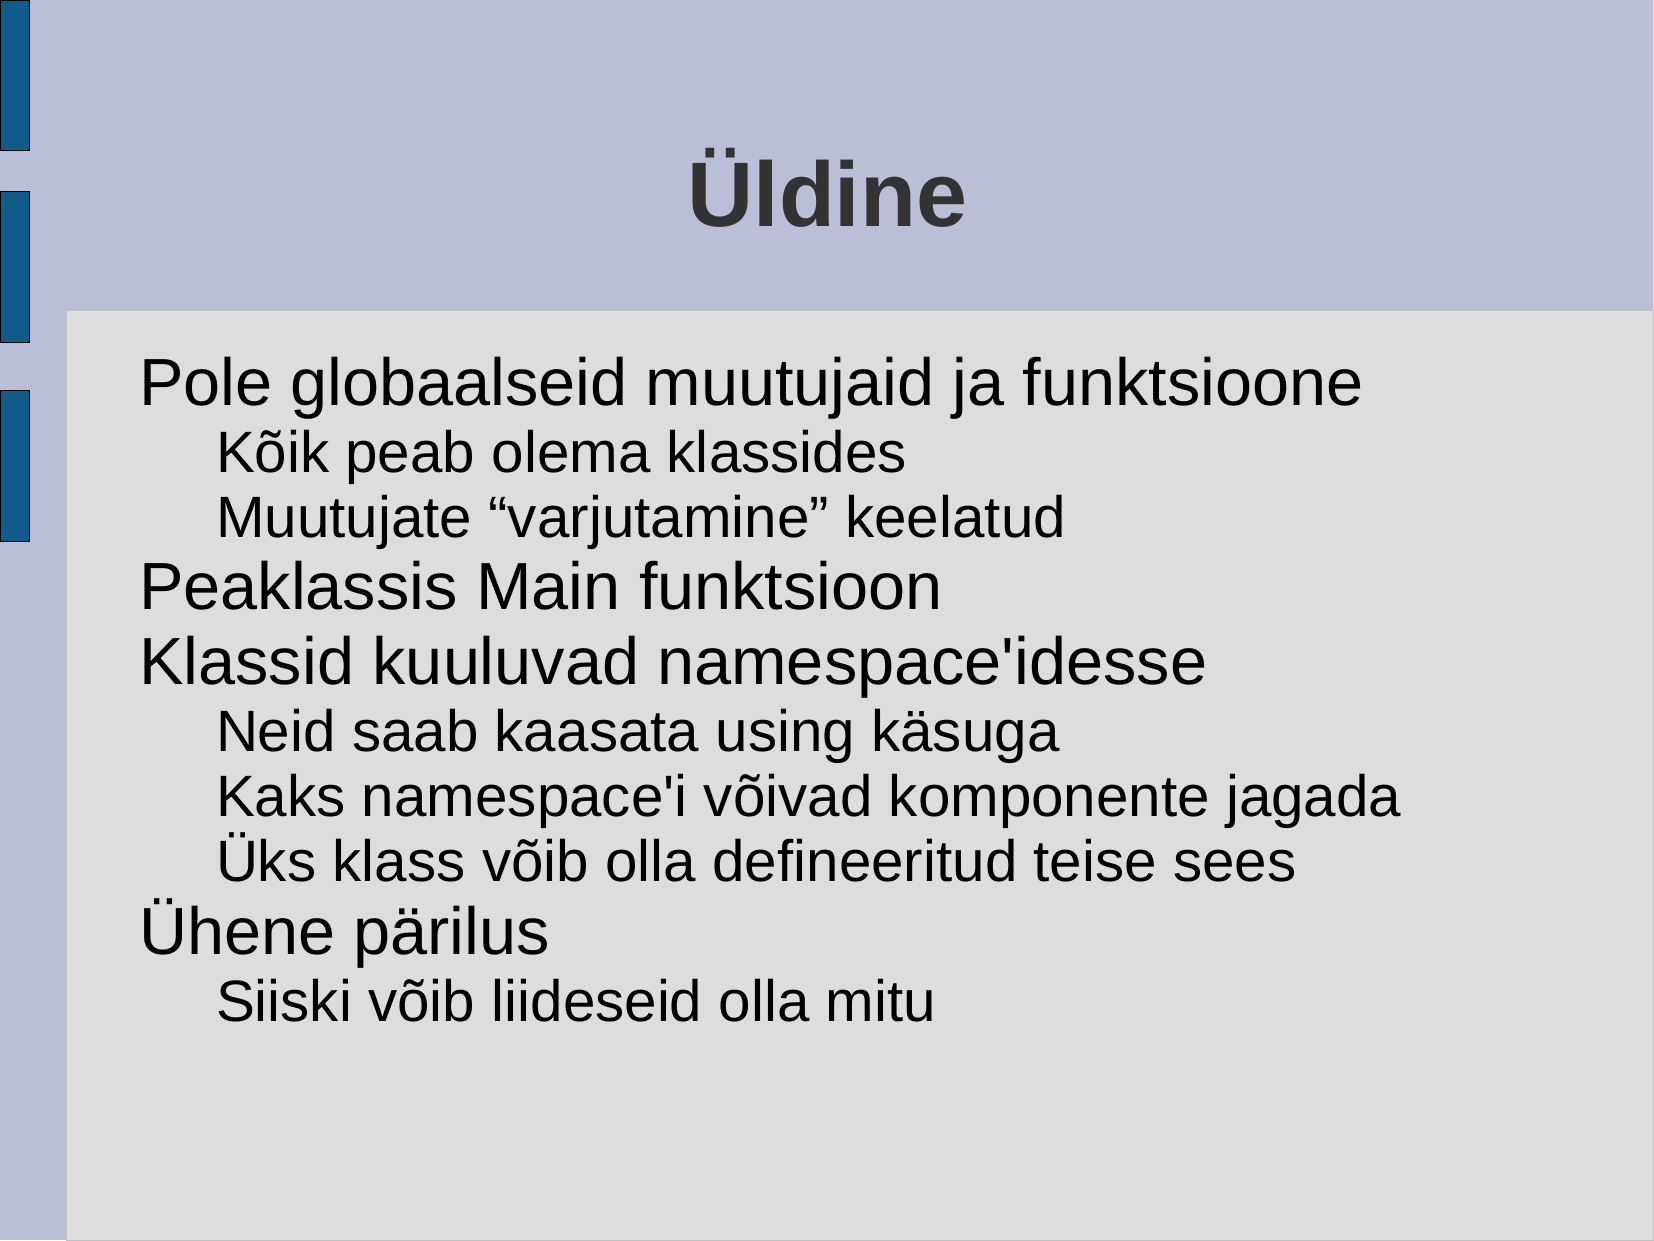

# Üldine
Pole globaalseid muutujaid ja funktsioone
Kõik peab olema klassides
Muutujate “varjutamine” keelatud
Peaklassis Main funktsioon
Klassid kuuluvad namespace'idesse
Neid saab kaasata using käsuga
Kaks namespace'i võivad komponente jagada
Üks klass võib olla defineeritud teise sees
Ühene pärilus
Siiski võib liideseid olla mitu